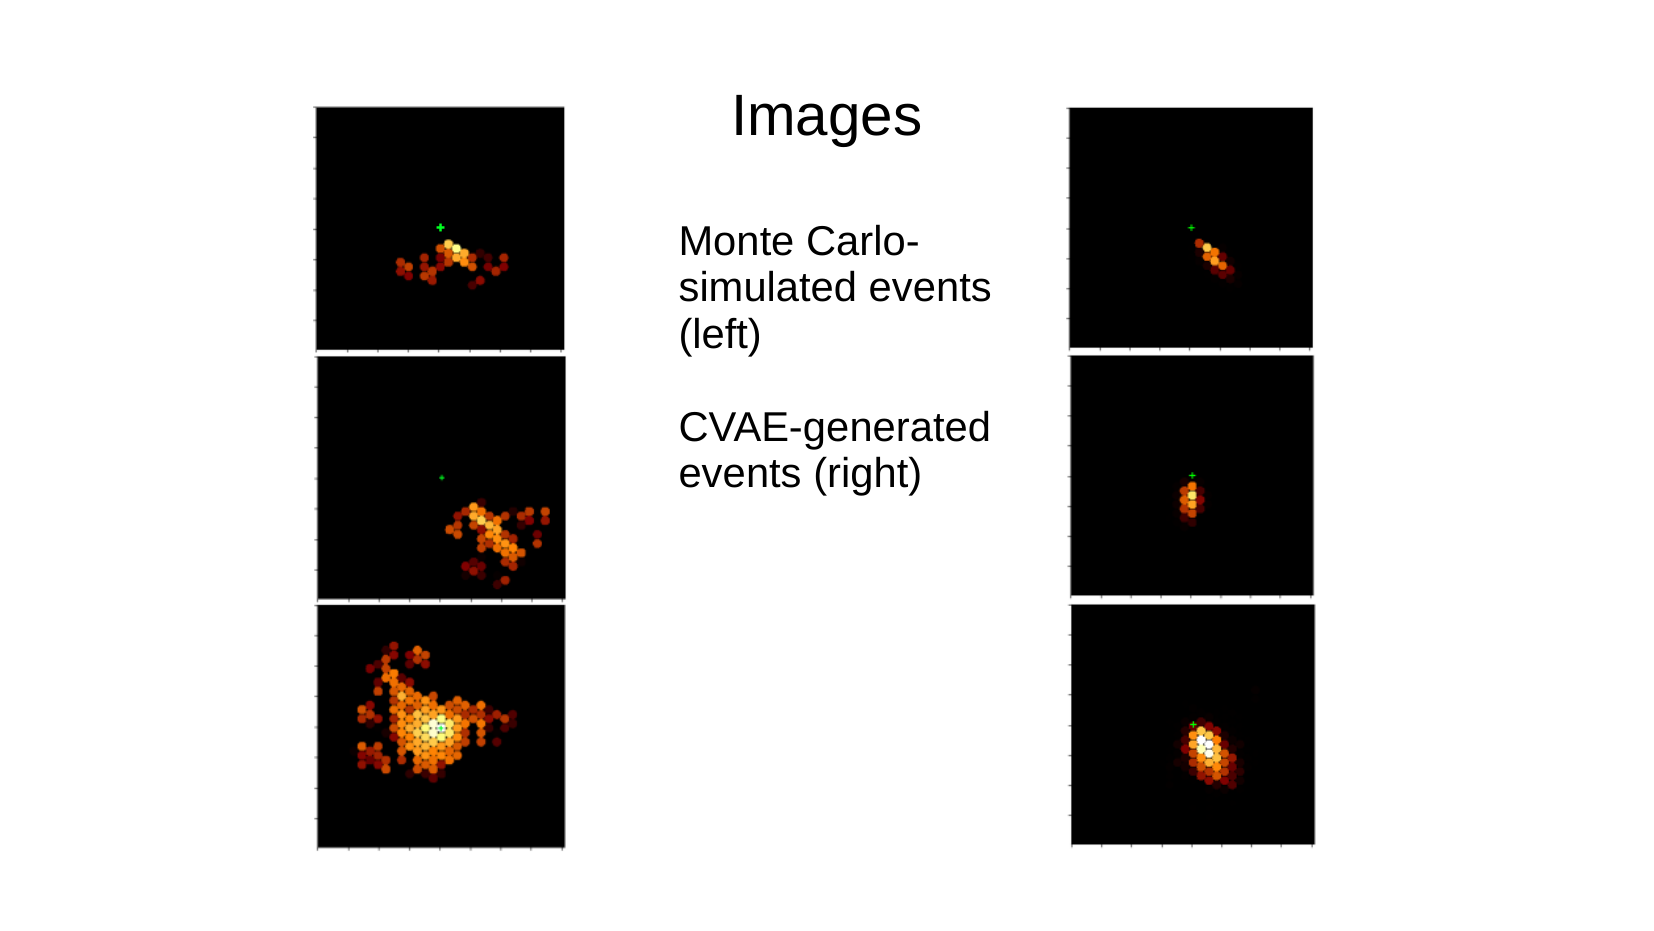

# Images
Monte Carlo-simulated events (left)
CVAE-generated events (right)